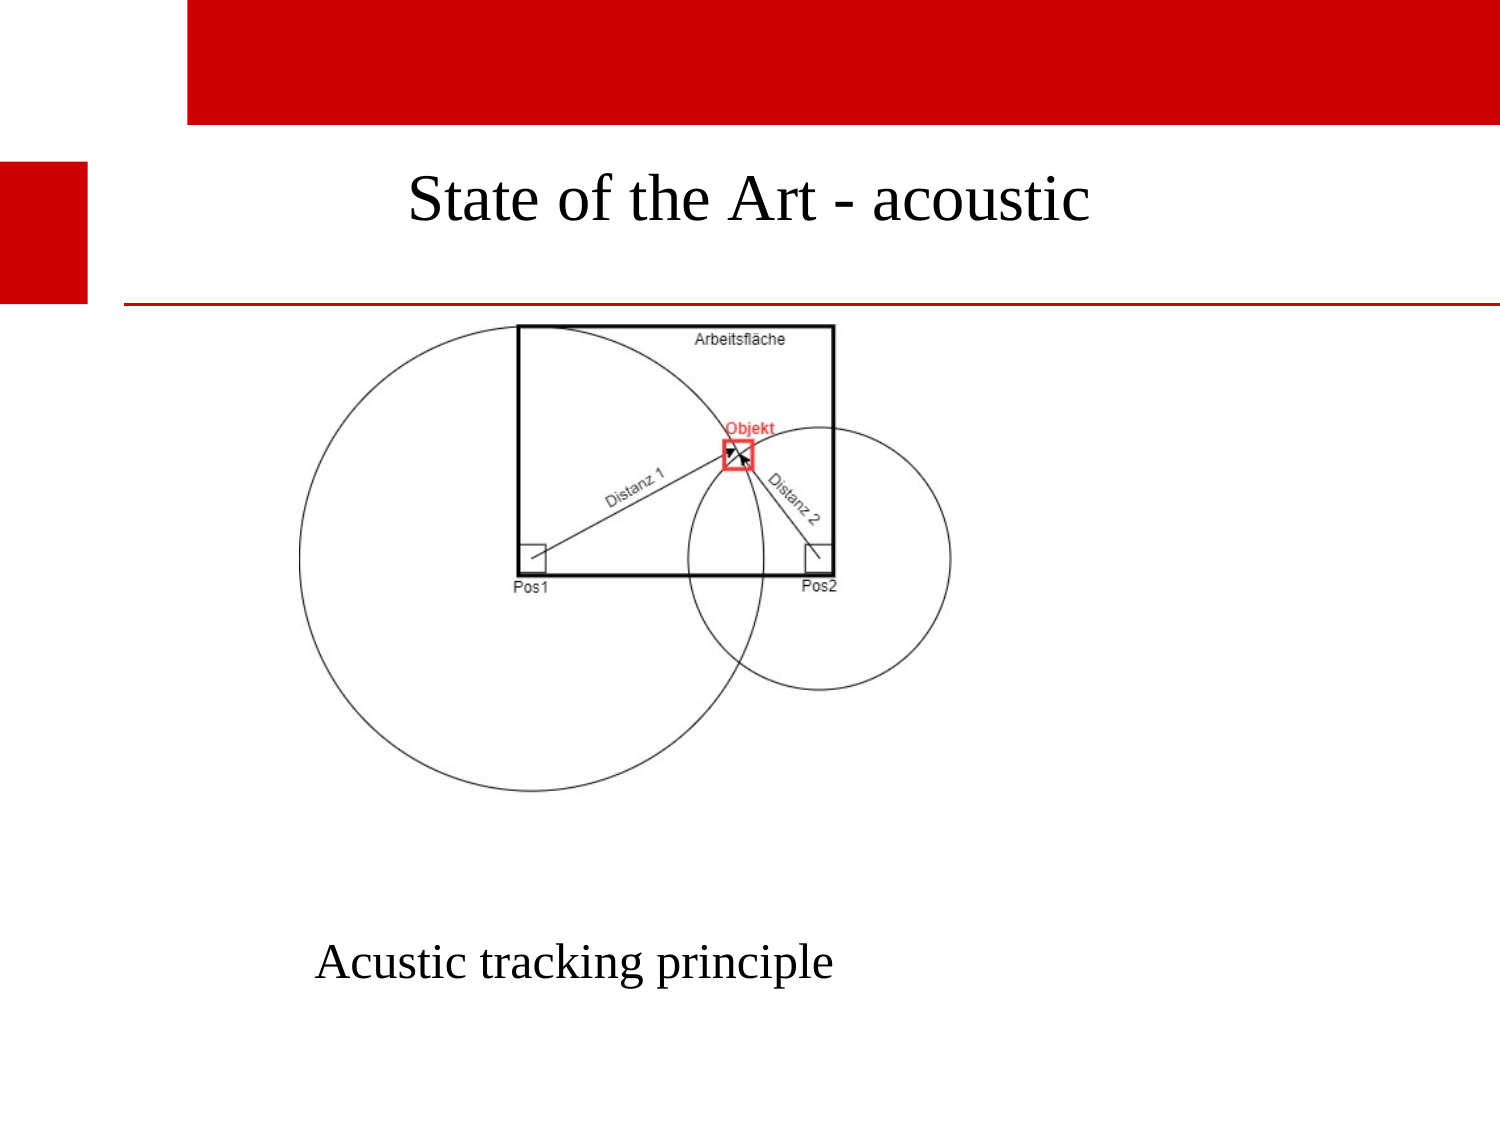

# State of the Art - acoustic